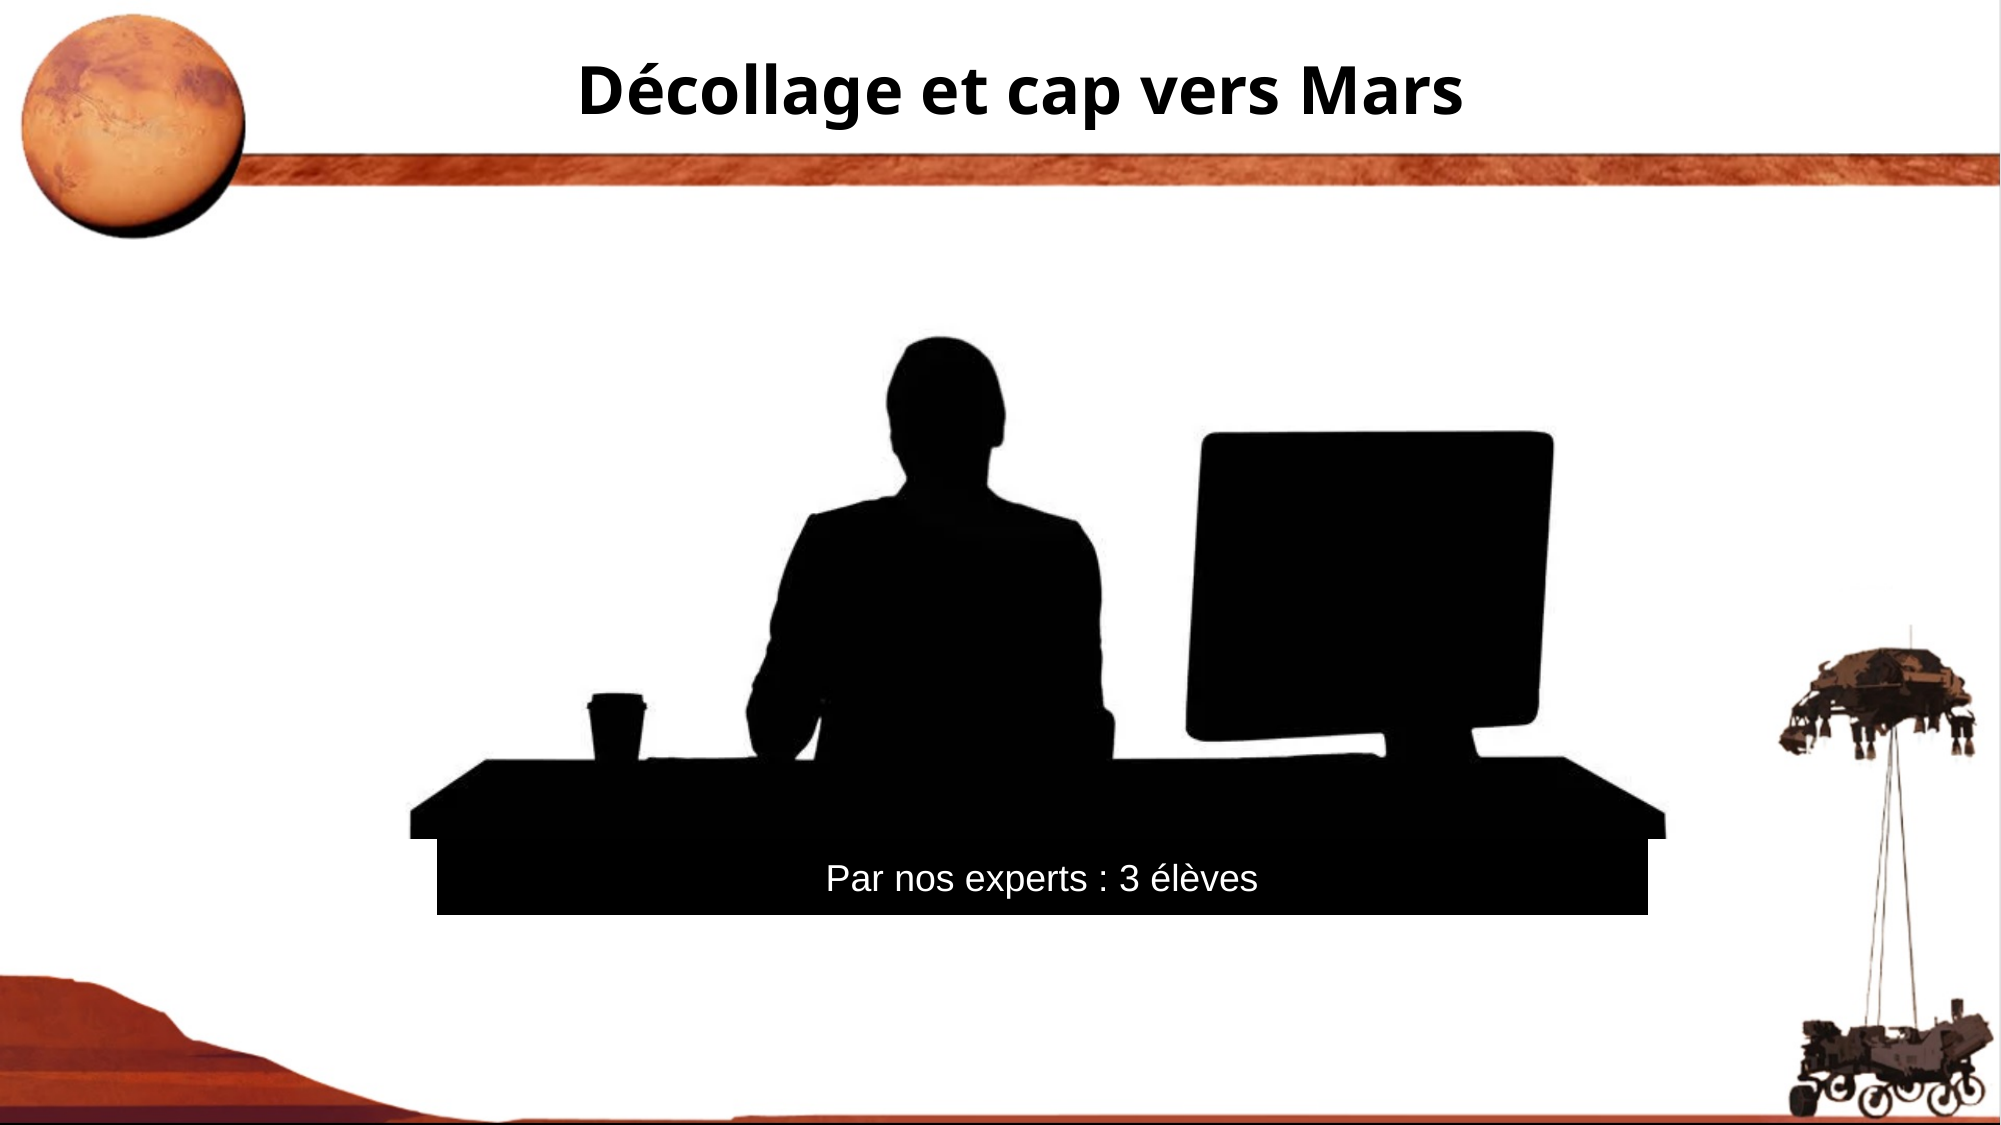

Décollage et cap vers Mars
Par nos experts : 3 élèves